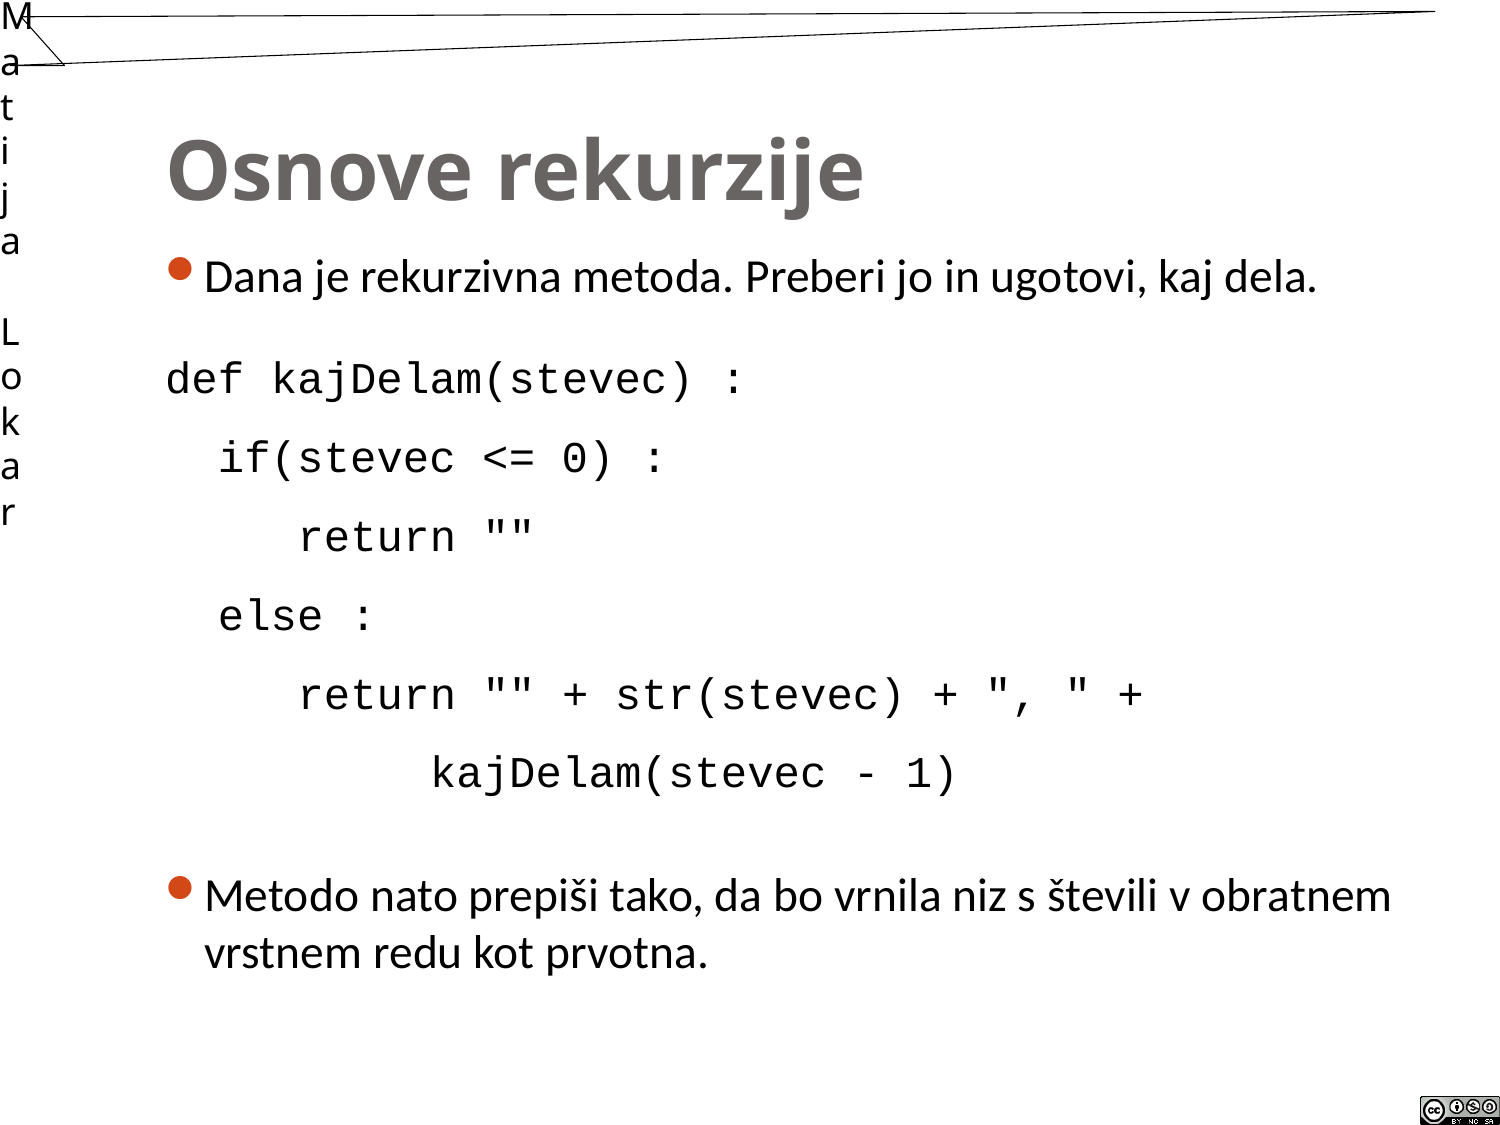

Matija Lokar
# Osnove rekurzije
Dana je rekurzivna metoda. Preberi jo in ugotovi, kaj dela.
def kajDelam(stevec) :
 if(stevec <= 0) :
 return ""
 else :
 return "" + str(stevec) + ", " +
 kajDelam(stevec - 1)
Metodo nato prepiši tako, da bo vrnila niz s števili v obratnem vrstnem redu kot prvotna.